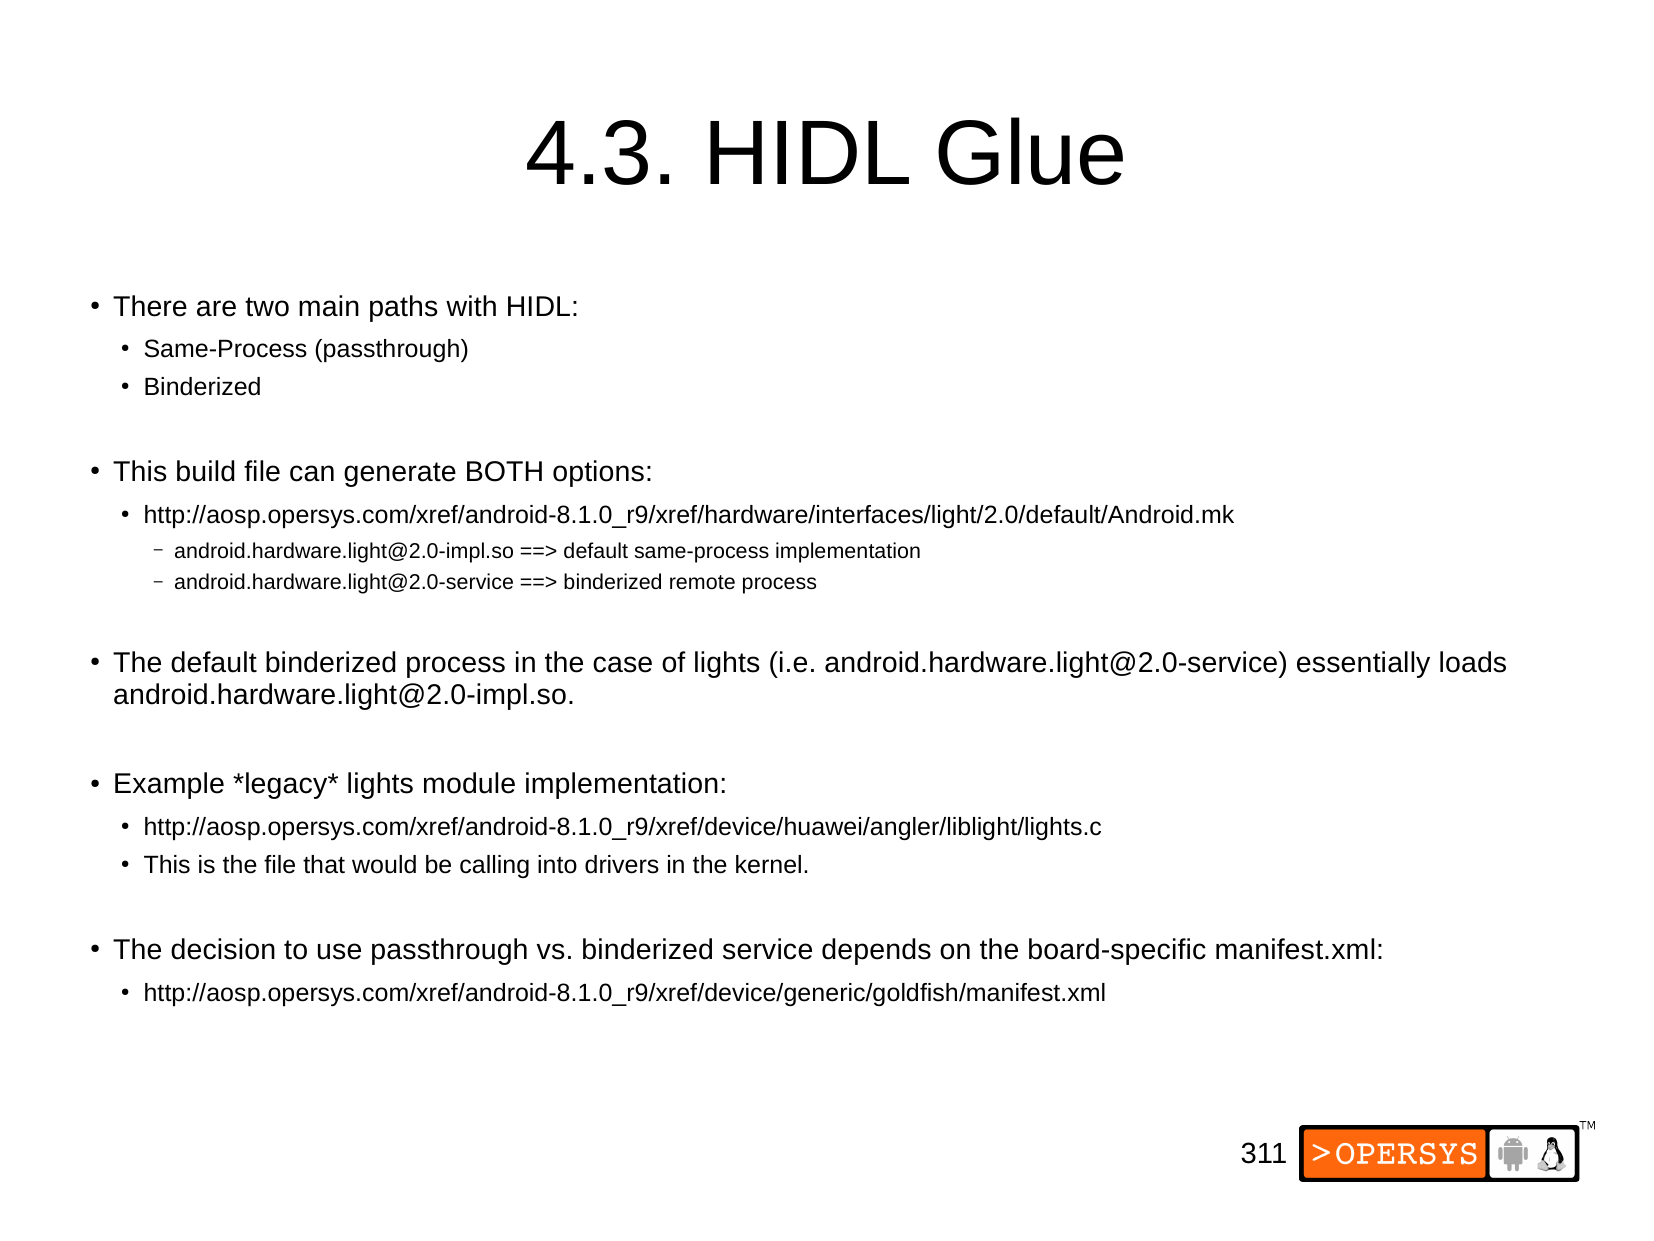

# 4.3. HIDL Glue
There are two main paths with HIDL:
Same-Process (passthrough)
Binderized
This build file can generate BOTH options:
http://aosp.opersys.com/xref/android-8.1.0_r9/xref/hardware/interfaces/light/2.0/default/Android.mk
android.hardware.light@2.0-impl.so ==> default same-process implementation
android.hardware.light@2.0-service ==> binderized remote process
The default binderized process in the case of lights (i.e. android.hardware.light@2.0-service) essentially loads android.hardware.light@2.0-impl.so.
Example *legacy* lights module implementation:
http://aosp.opersys.com/xref/android-8.1.0_r9/xref/device/huawei/angler/liblight/lights.c
This is the file that would be calling into drivers in the kernel.
The decision to use passthrough vs. binderized service depends on the board-specific manifest.xml:
http://aosp.opersys.com/xref/android-8.1.0_r9/xref/device/generic/goldfish/manifest.xml